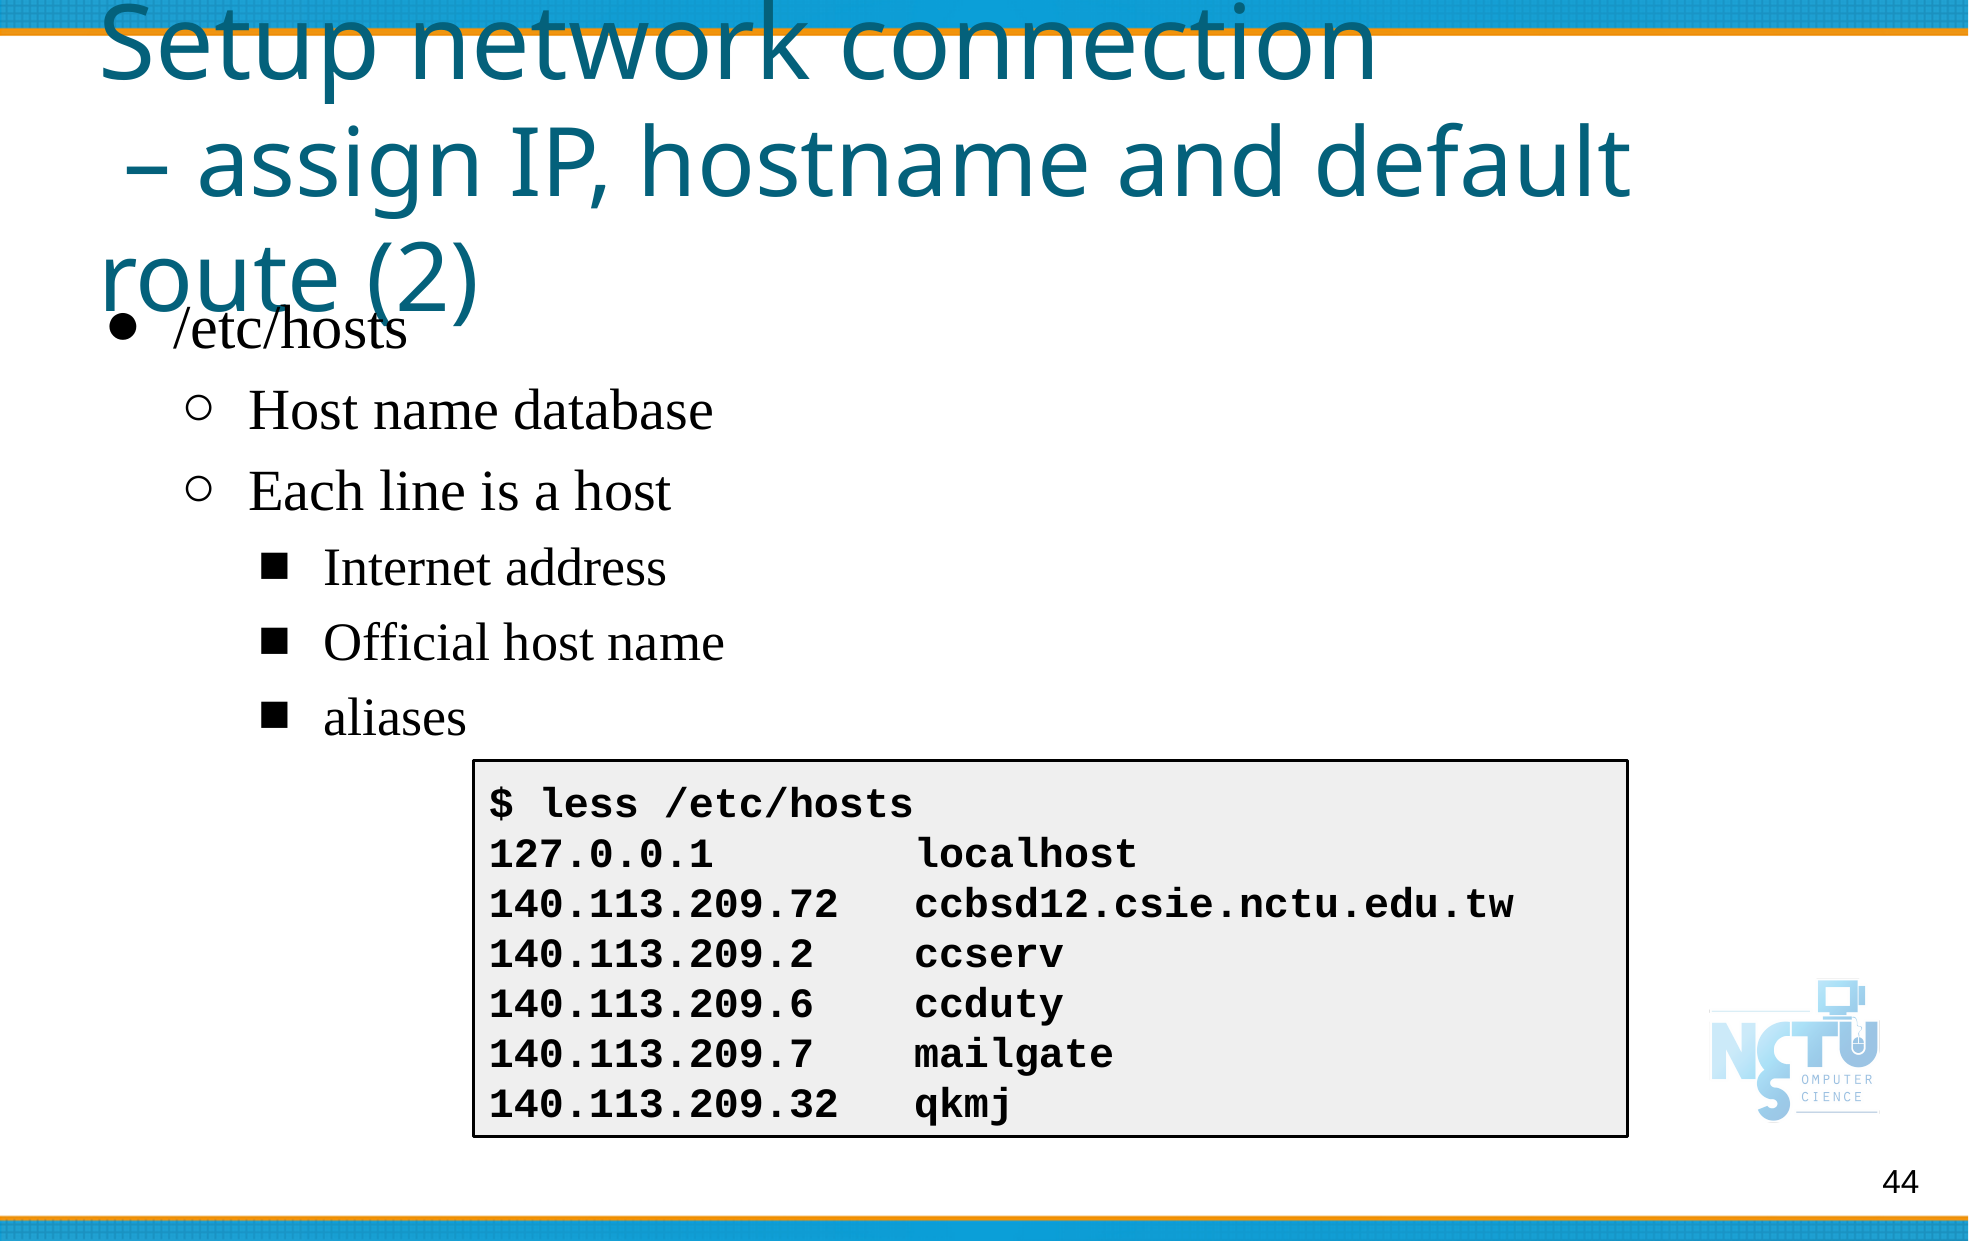

# Setup network connection – assign IP, hostname and default route (2)
/etc/hosts
Host name database
Each line is a host
Internet address
Official host name
aliases
$ less /etc/hosts
127.0.0.1 localhost
140.113.209.72 ccbsd12.csie.nctu.edu.tw
140.113.209.2 ccserv
140.113.209.6 ccduty
140.113.209.7 mailgate
140.113.209.32 qkmj